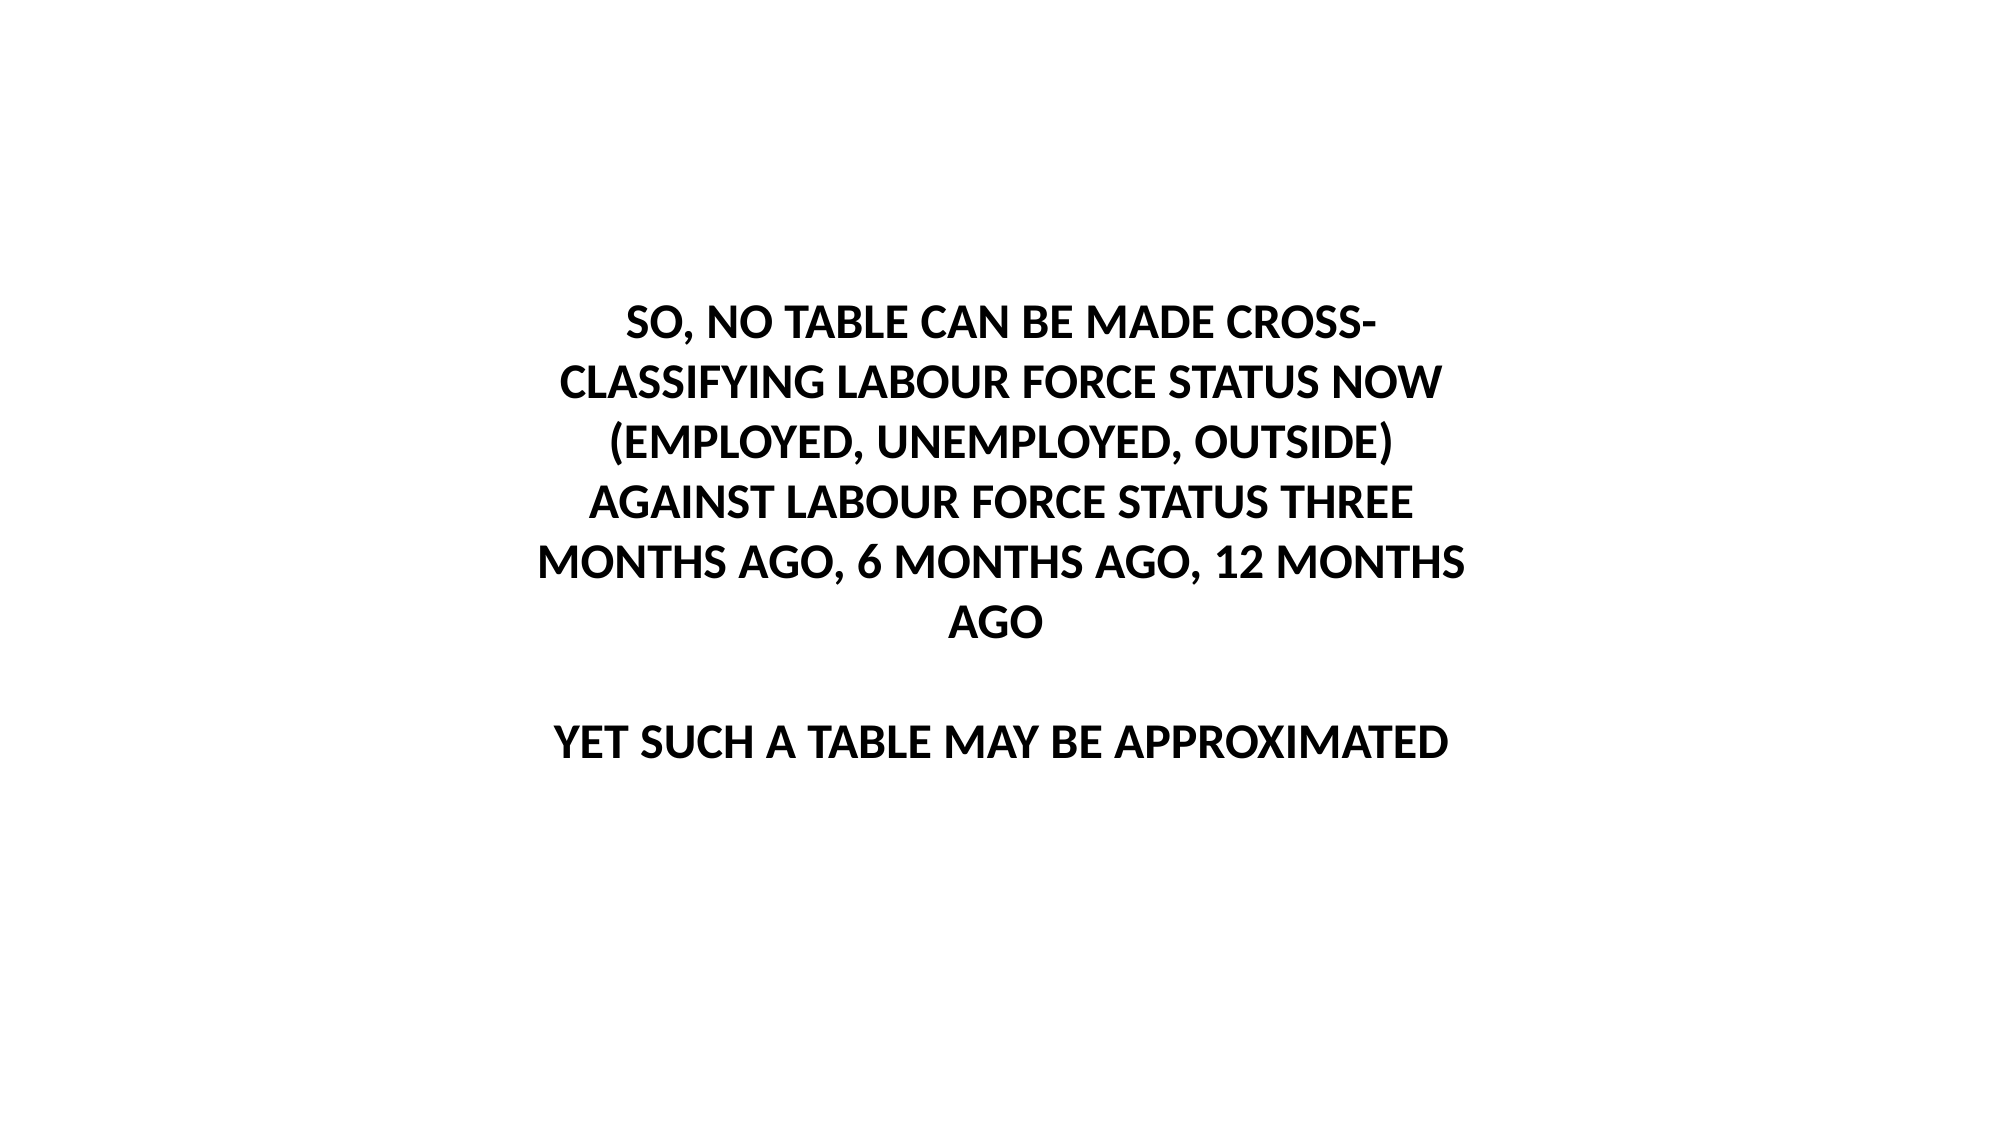

SO, NO TABLE CAN BE MADE CROSS-CLASSIFYING LABOUR FORCE STATUS NOW (EMPLOYED, UNEMPLOYED, OUTSIDE) AGAINST LABOUR FORCE STATUS THREE MONTHS AGO, 6 MONTHS AGO, 12 MONTHS AGO
YET SUCH A TABLE MAY BE APPROXIMATED